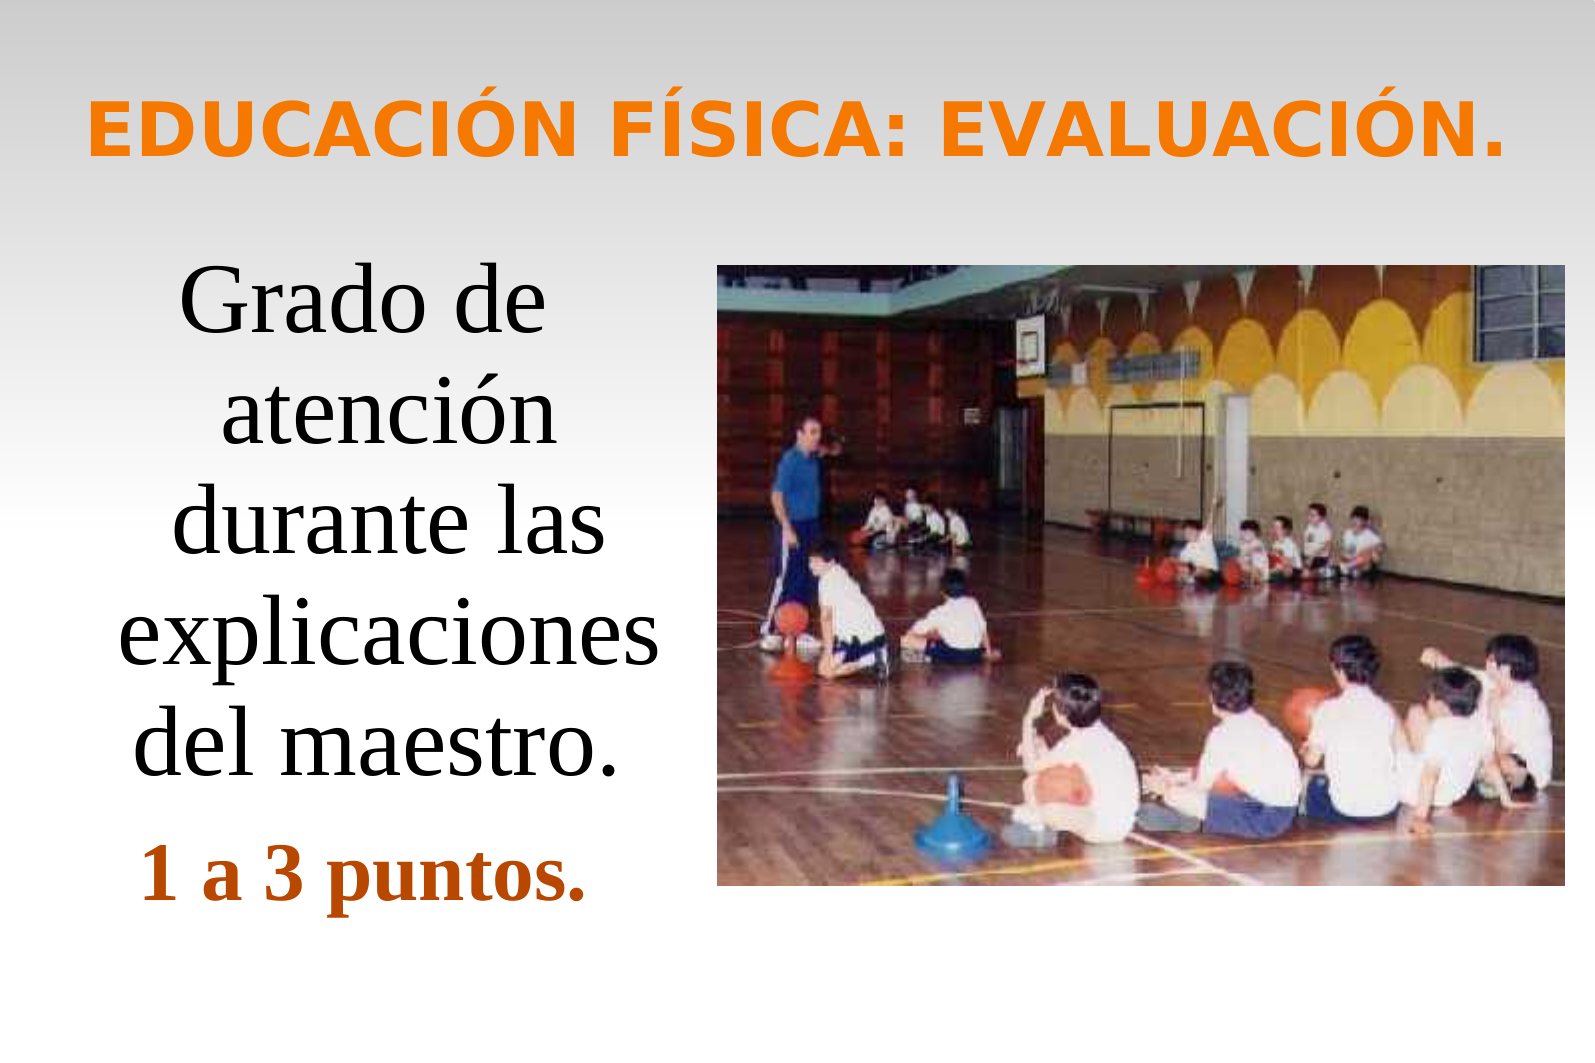

# EDUCACIÓN FÍSICA: EVALUACIÓN.
Grado de atención durante las explicaciones del maestro.
1 a 3 puntos.